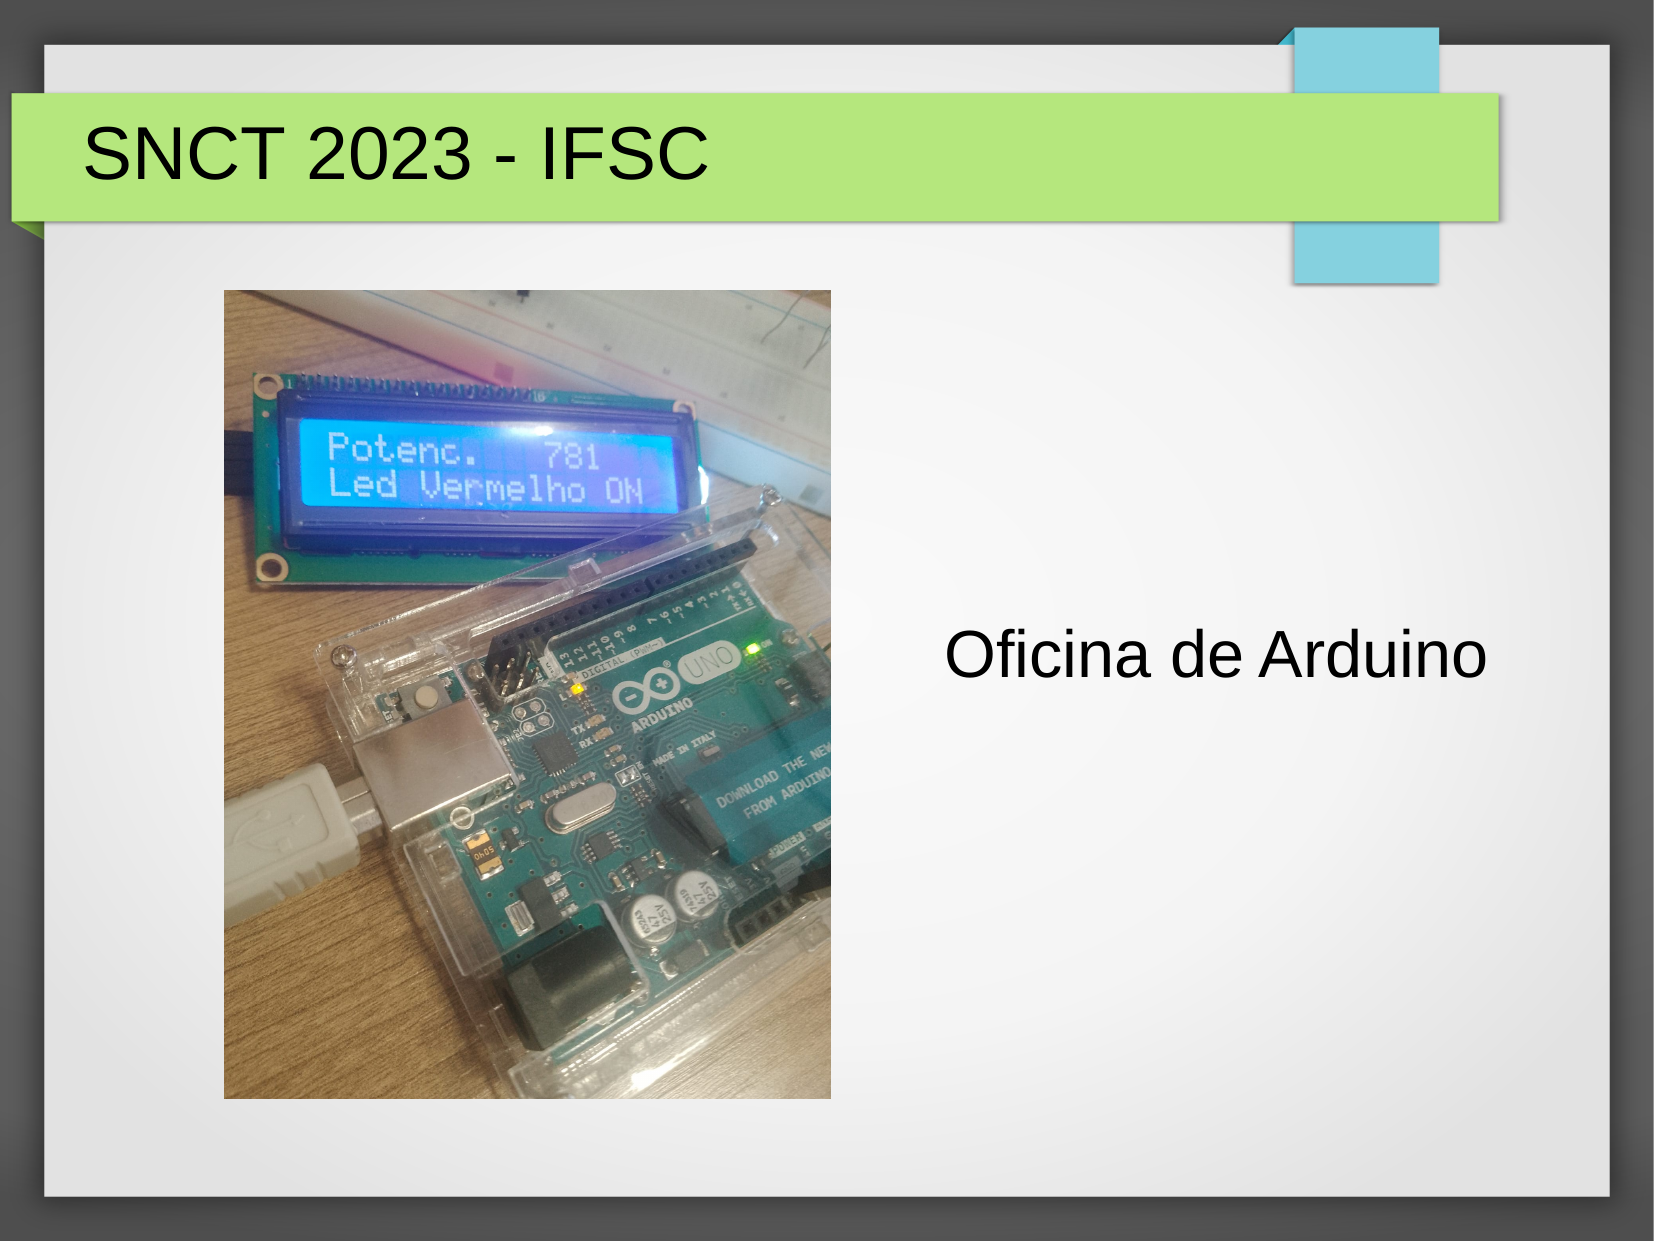

# SNCT 2023 - IFSC
Oficina de Arduino